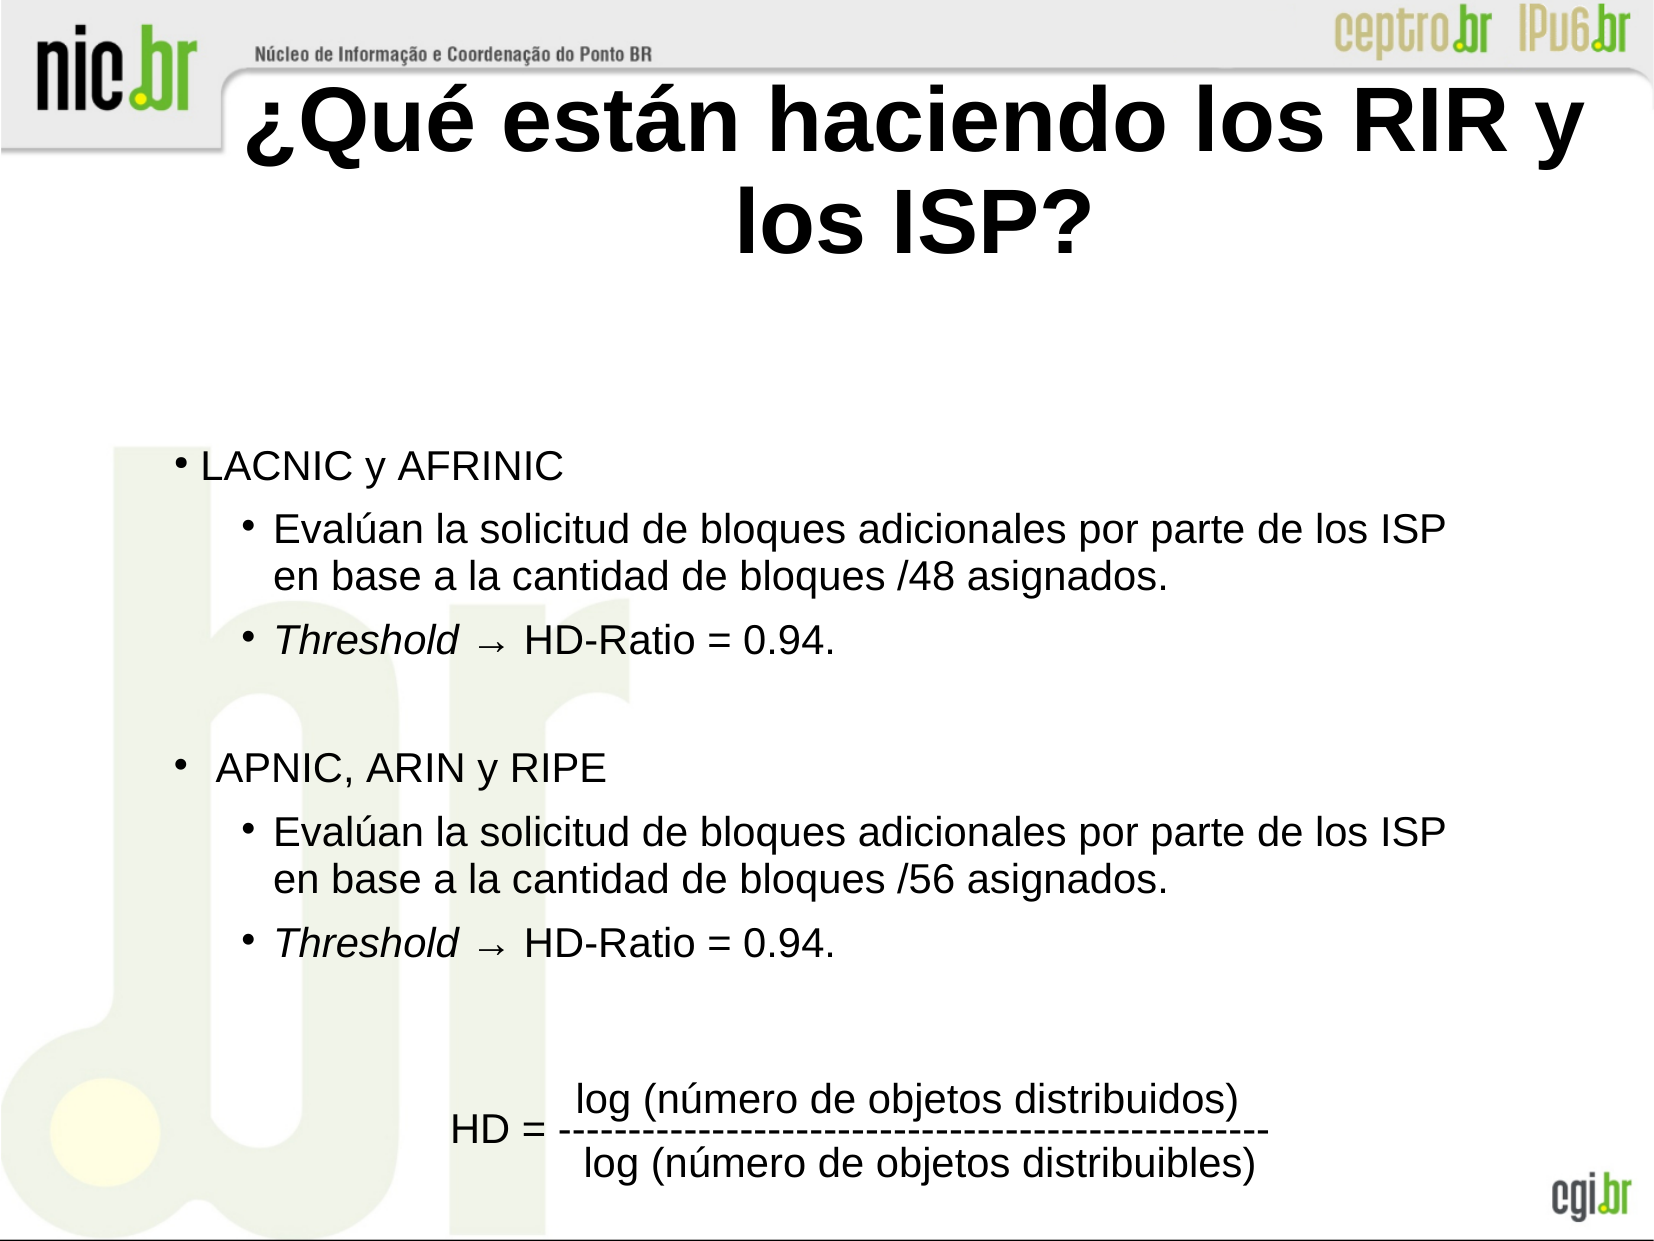

¿Qué están haciendo los RIR y los ISP?
 LACNIC y AFRINIC
Evalúan la solicitud de bloques adicionales por parte de los ISP en base a la cantidad de bloques /48 asignados.
Threshold → HD-Ratio = 0.94.
 APNIC, ARIN y RIPE
Evalúan la solicitud de bloques adicionales por parte de los ISP en base a la cantidad de bloques /56 asignados.
Threshold → HD-Ratio = 0.94.
 HD = ---------------------------------------------------
log (número de objetos distribuidos)
log (número de objetos distribuibles)